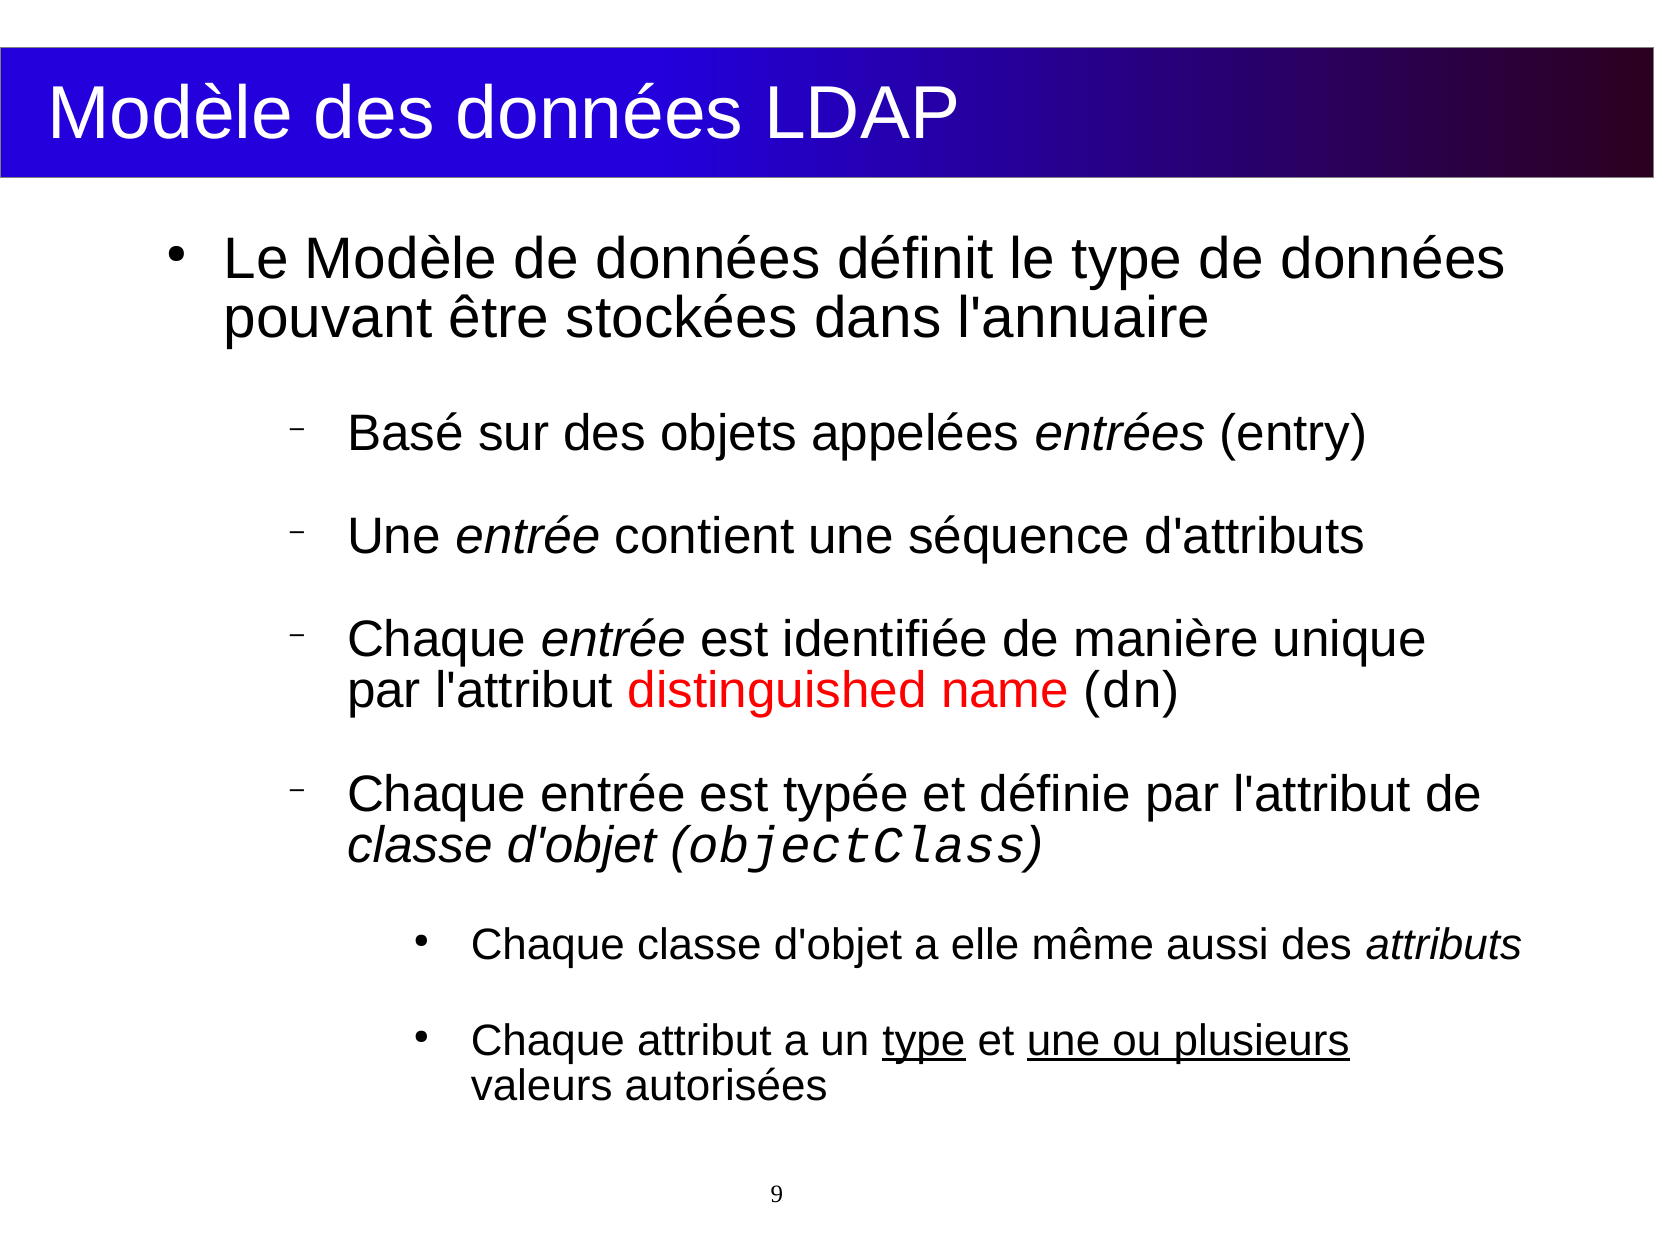

# Modèle des données LDAP
Le Modèle de données définit le type de données pouvant être stockées dans l'annuaire
Basé sur des objets appelées entrées (entry)
Une entrée contient une séquence d'attributs
Chaque entrée est identifiée de manière unique
par l'attribut distinguished name (dn)
Chaque entrée est typée et définie par l'attribut de
classe d'objet (objectClass)
Chaque classe d'objet a elle même aussi des attributs
Chaque attribut a un type et une ou plusieurs
valeurs autorisées